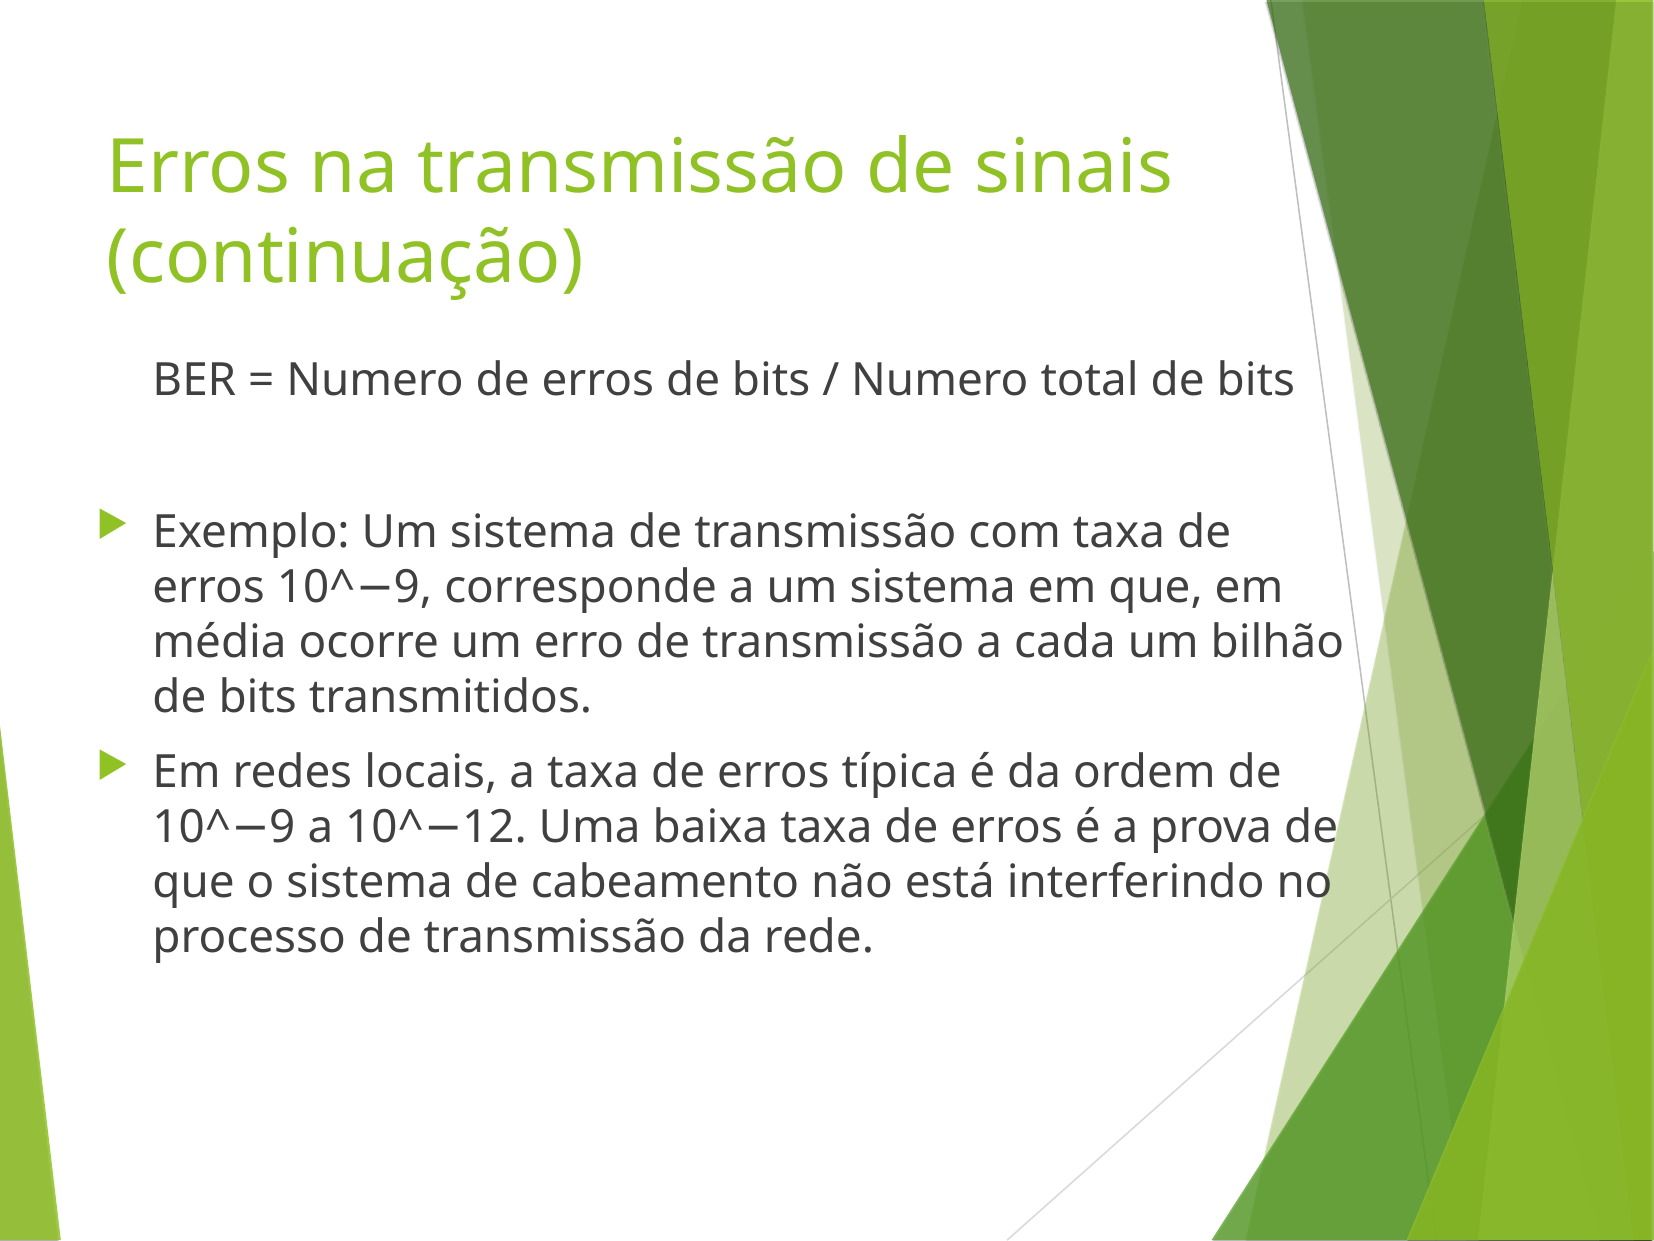

# Erros na transmissão de sinais (continuação)
BER = Numero de erros de bits / Numero total de bits
Exemplo: Um sistema de transmissão com taxa de erros 10^−9, corresponde a um sistema em que, em média ocorre um erro de transmissão a cada um bilhão de bits transmitidos.
Em redes locais, a taxa de erros típica é da ordem de 10^−9 a 10^−12. Uma baixa taxa de erros é a prova de que o sistema de cabeamento não está interferindo no processo de transmissão da rede.